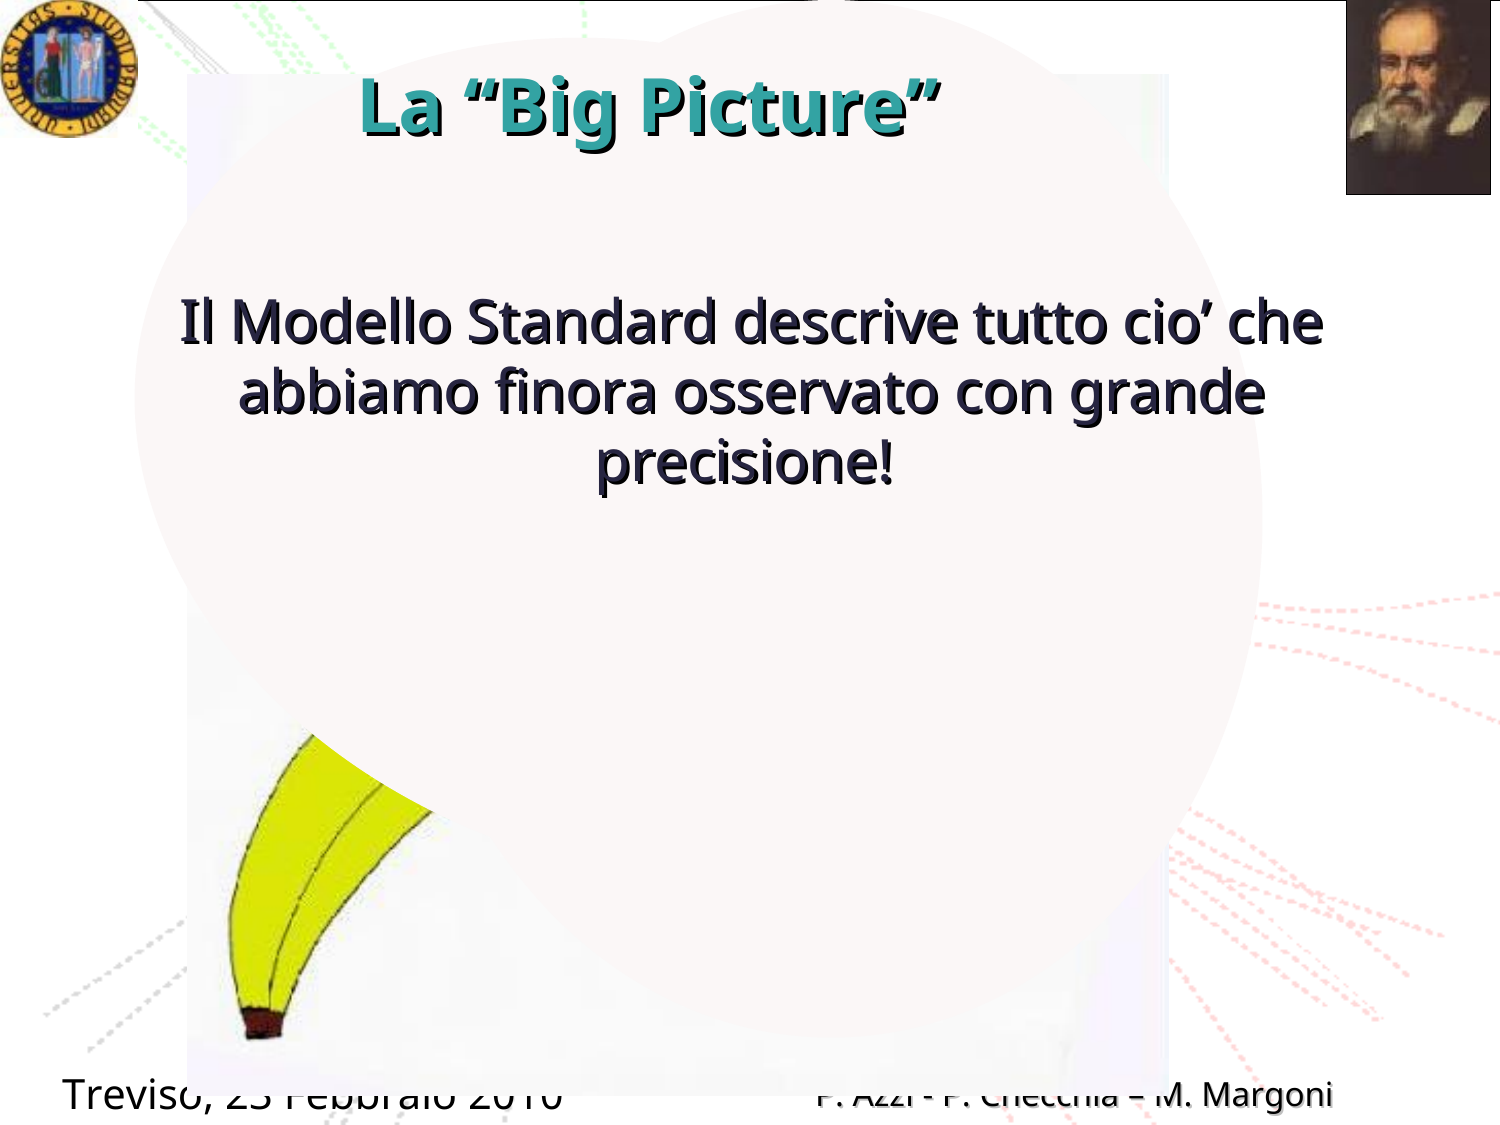

La “Big Picture”
#
Il Modello Standard descrive tutto cio’ che abbiamo finora osservato con grande precisione!